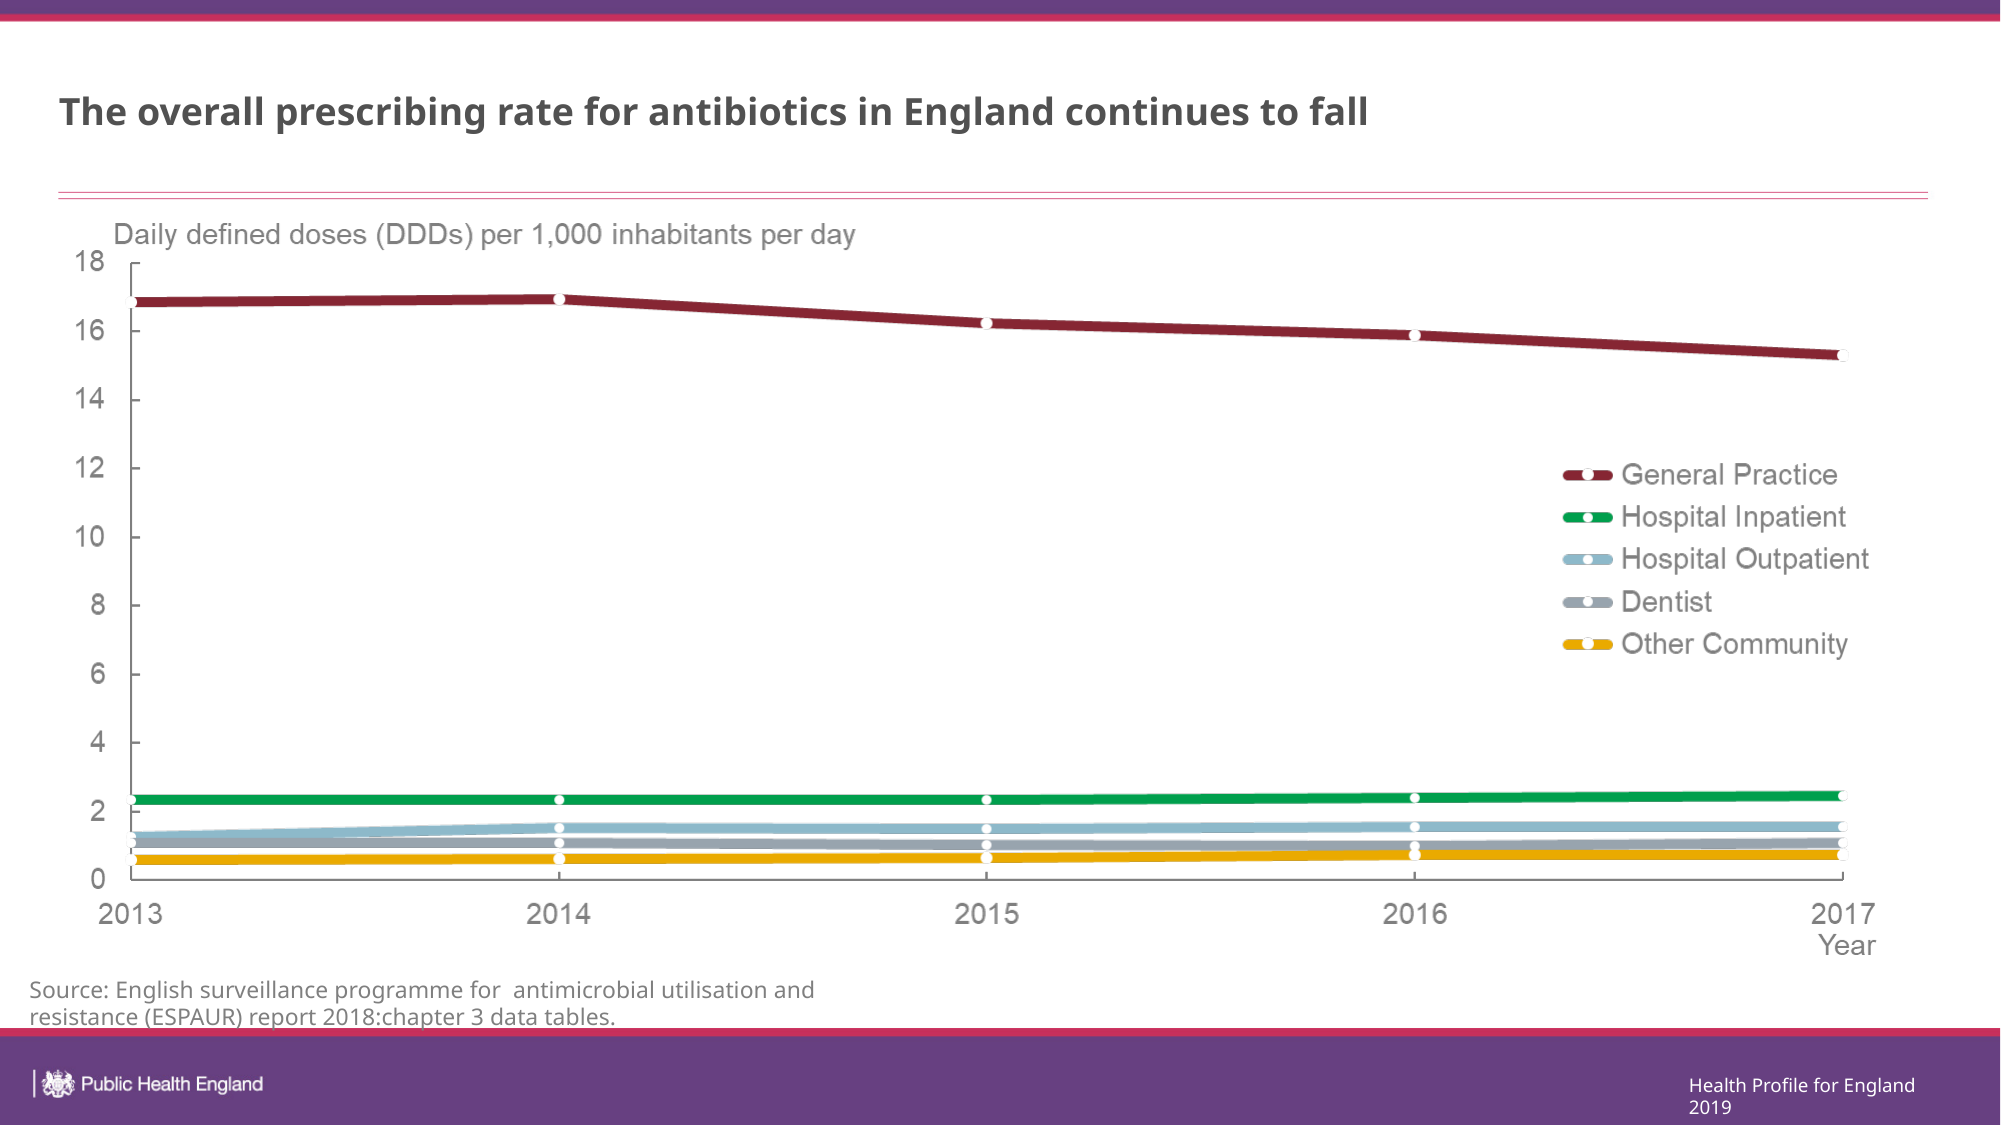

# The overall prescribing rate for antibiotics in England continues to fall
Source: English surveillance programme for antimicrobial utilisation and resistance (ESPAUR) report 2018:chapter 3 data tables.
Health Profile for England 2019